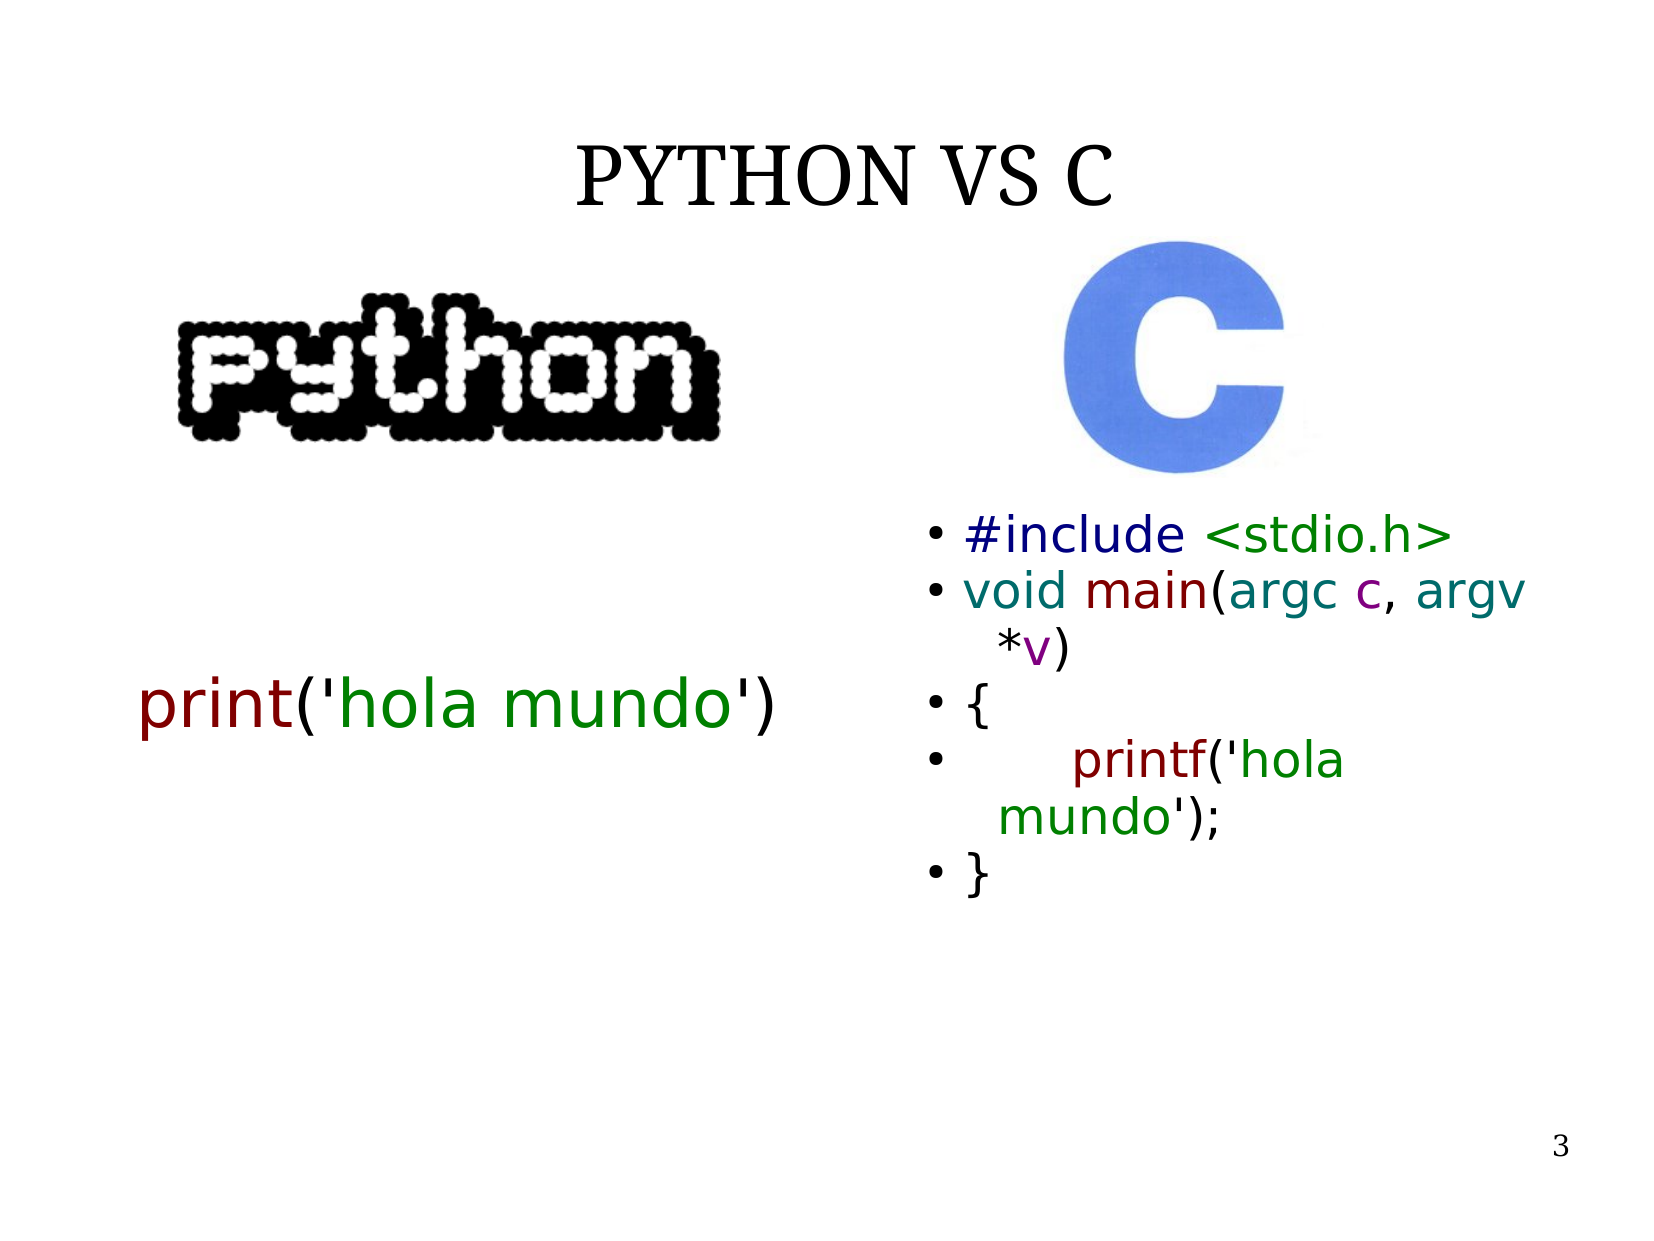

# PYTHON VS C
print('hola mundo')
#include <stdio.h>
void main(argc c, argv *v)
{
		printf('hola mundo');
}
3